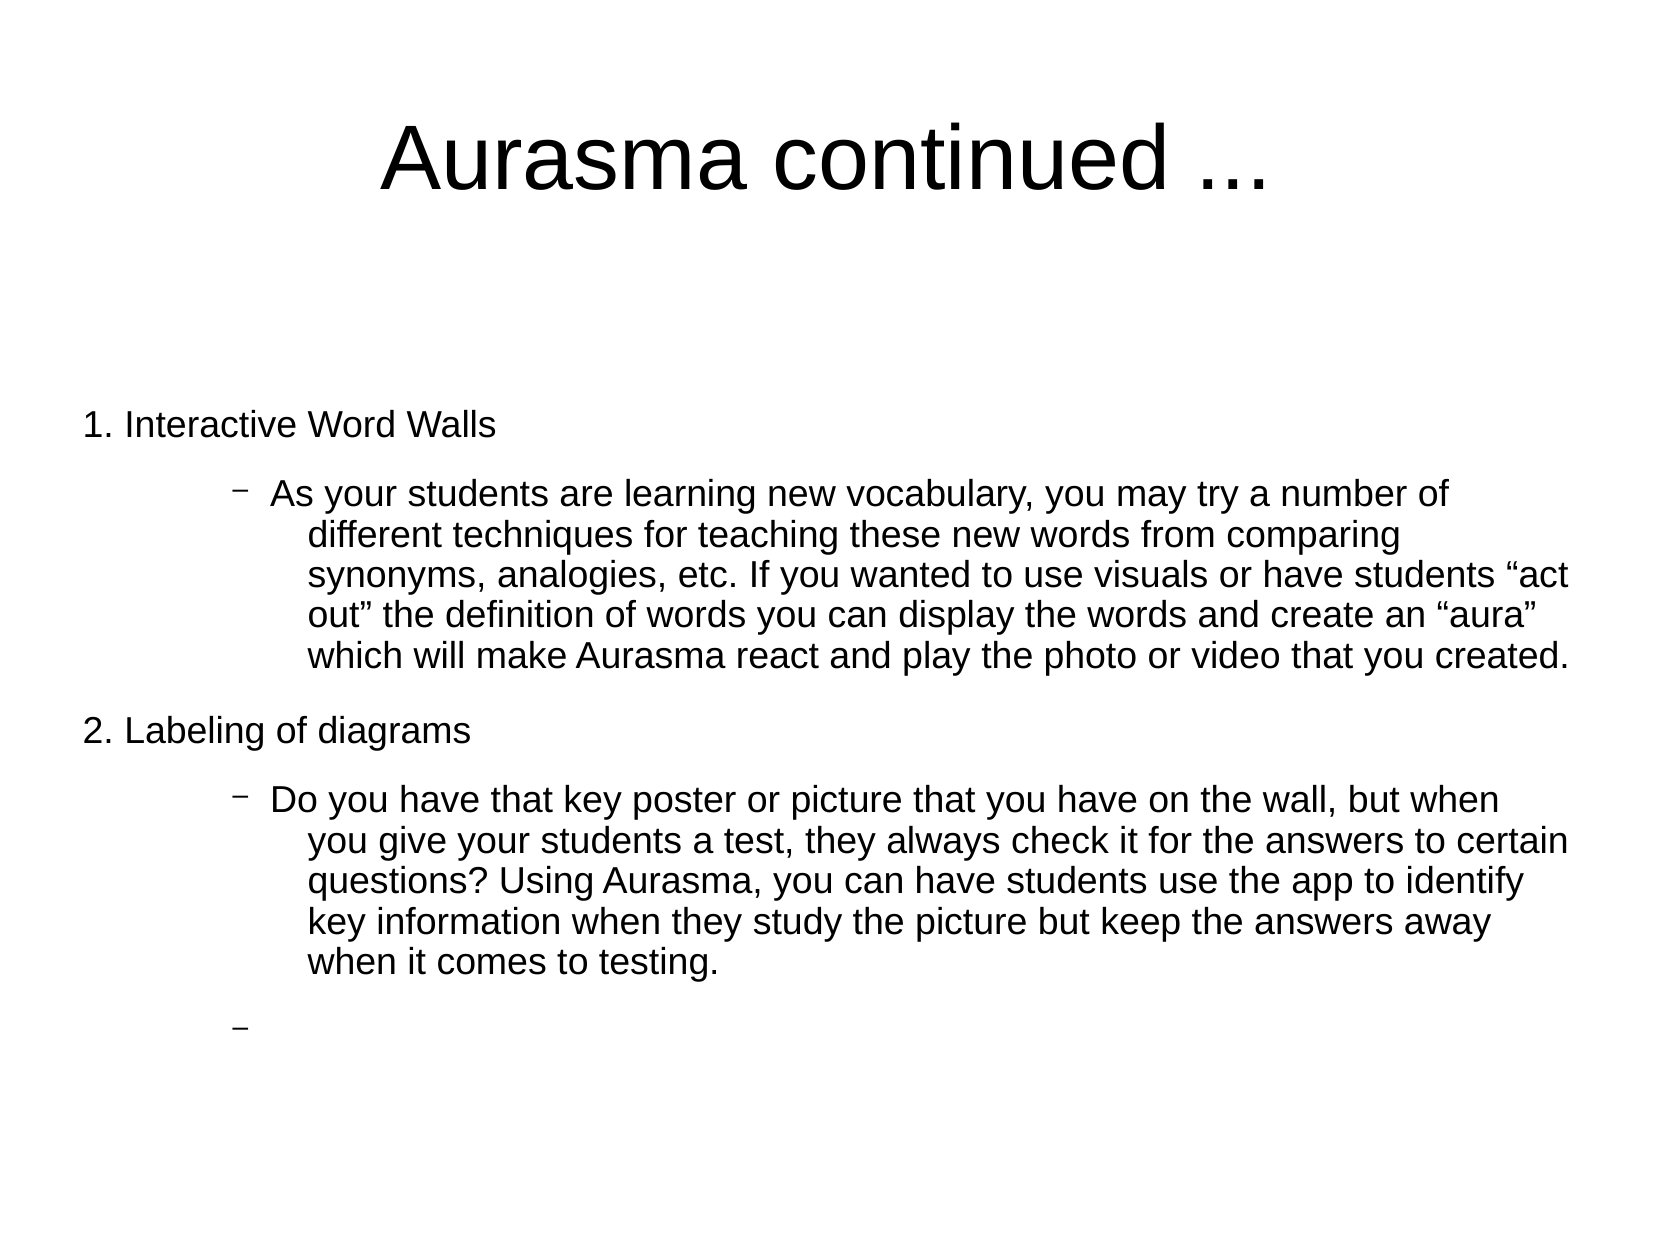

# Aurasma continued ...
1. Interactive Word Walls
As your students are learning new vocabulary, you may try a number of different techniques for teaching these new words from comparing synonyms, analogies, etc. If you wanted to use visuals or have students “act out” the definition of words you can display the words and create an “aura” which will make Aurasma react and play the photo or video that you created.
2. Labeling of diagrams
Do you have that key poster or picture that you have on the wall, but when you give your students a test, they always check it for the answers to certain questions? Using Aurasma, you can have students use the app to identify key information when they study the picture but keep the answers away when it comes to testing.